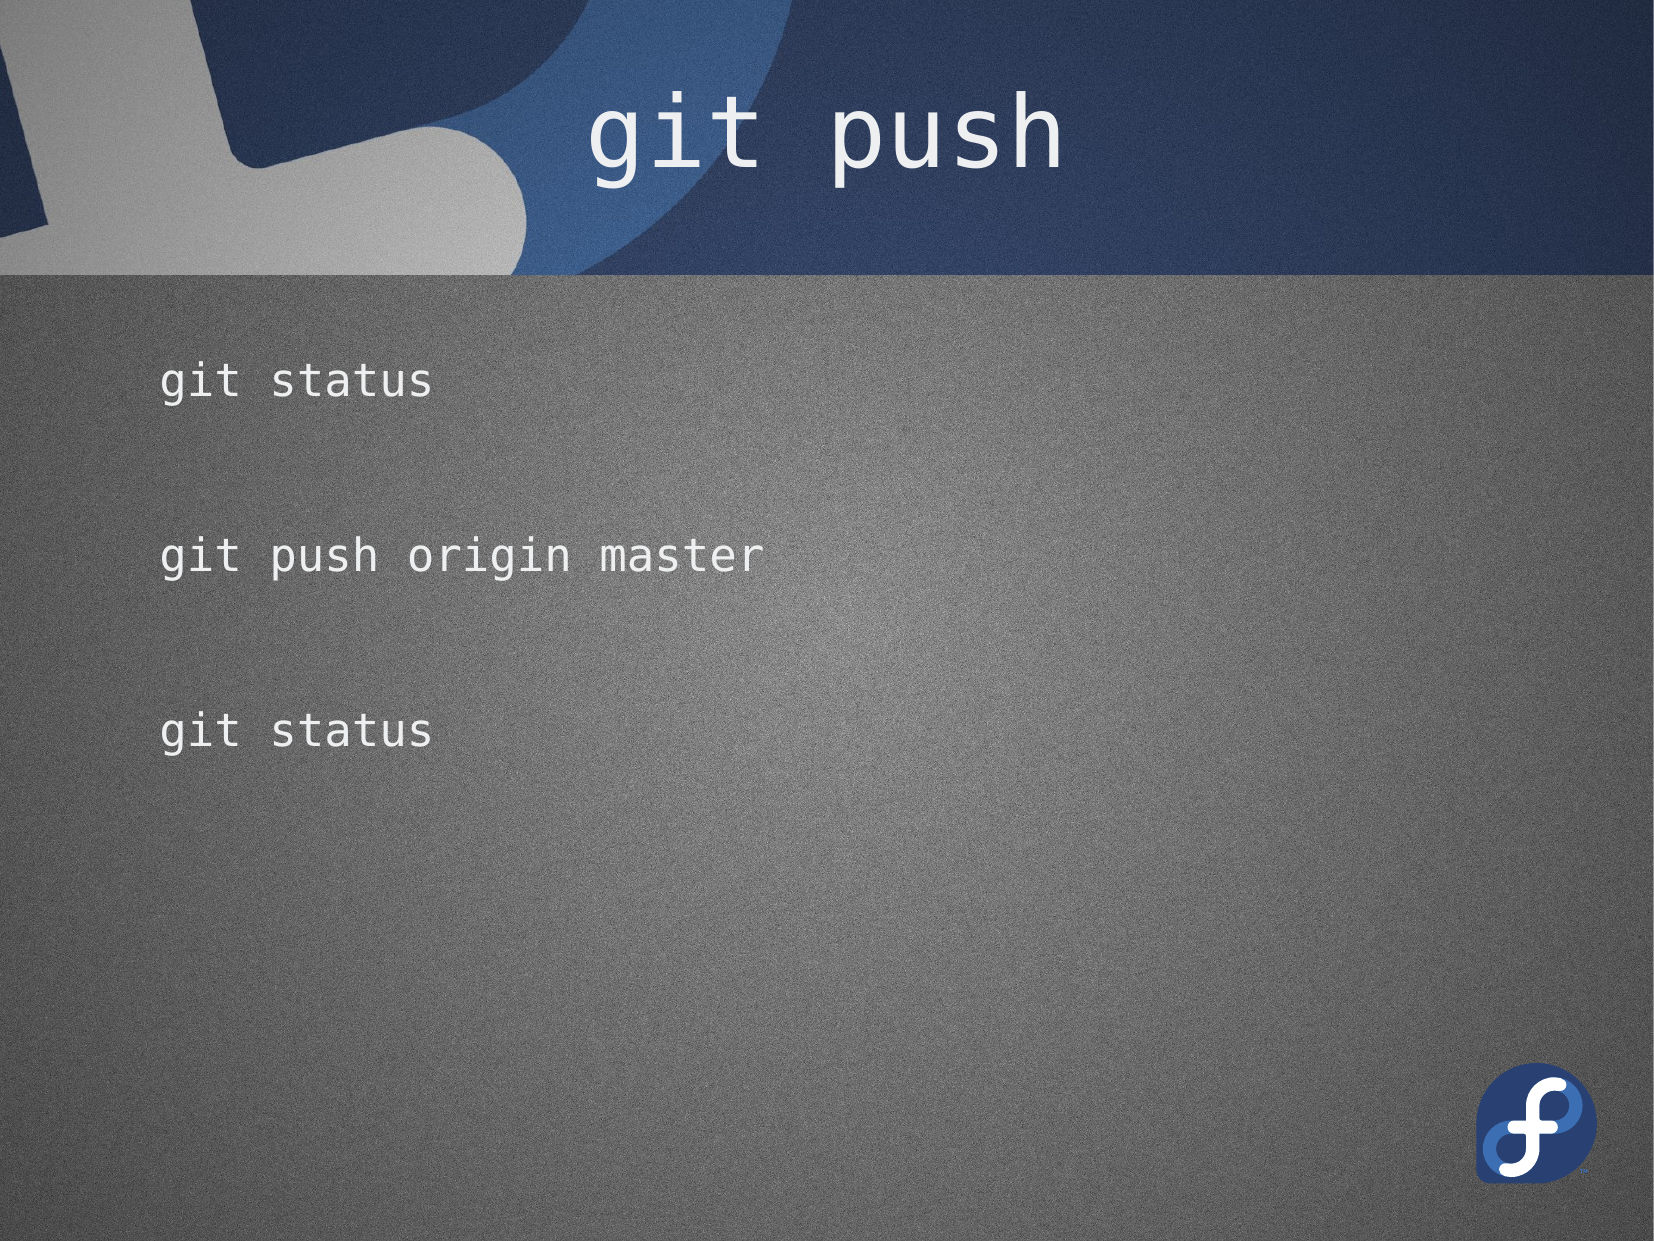

# git push
git status
git push origin master
git status